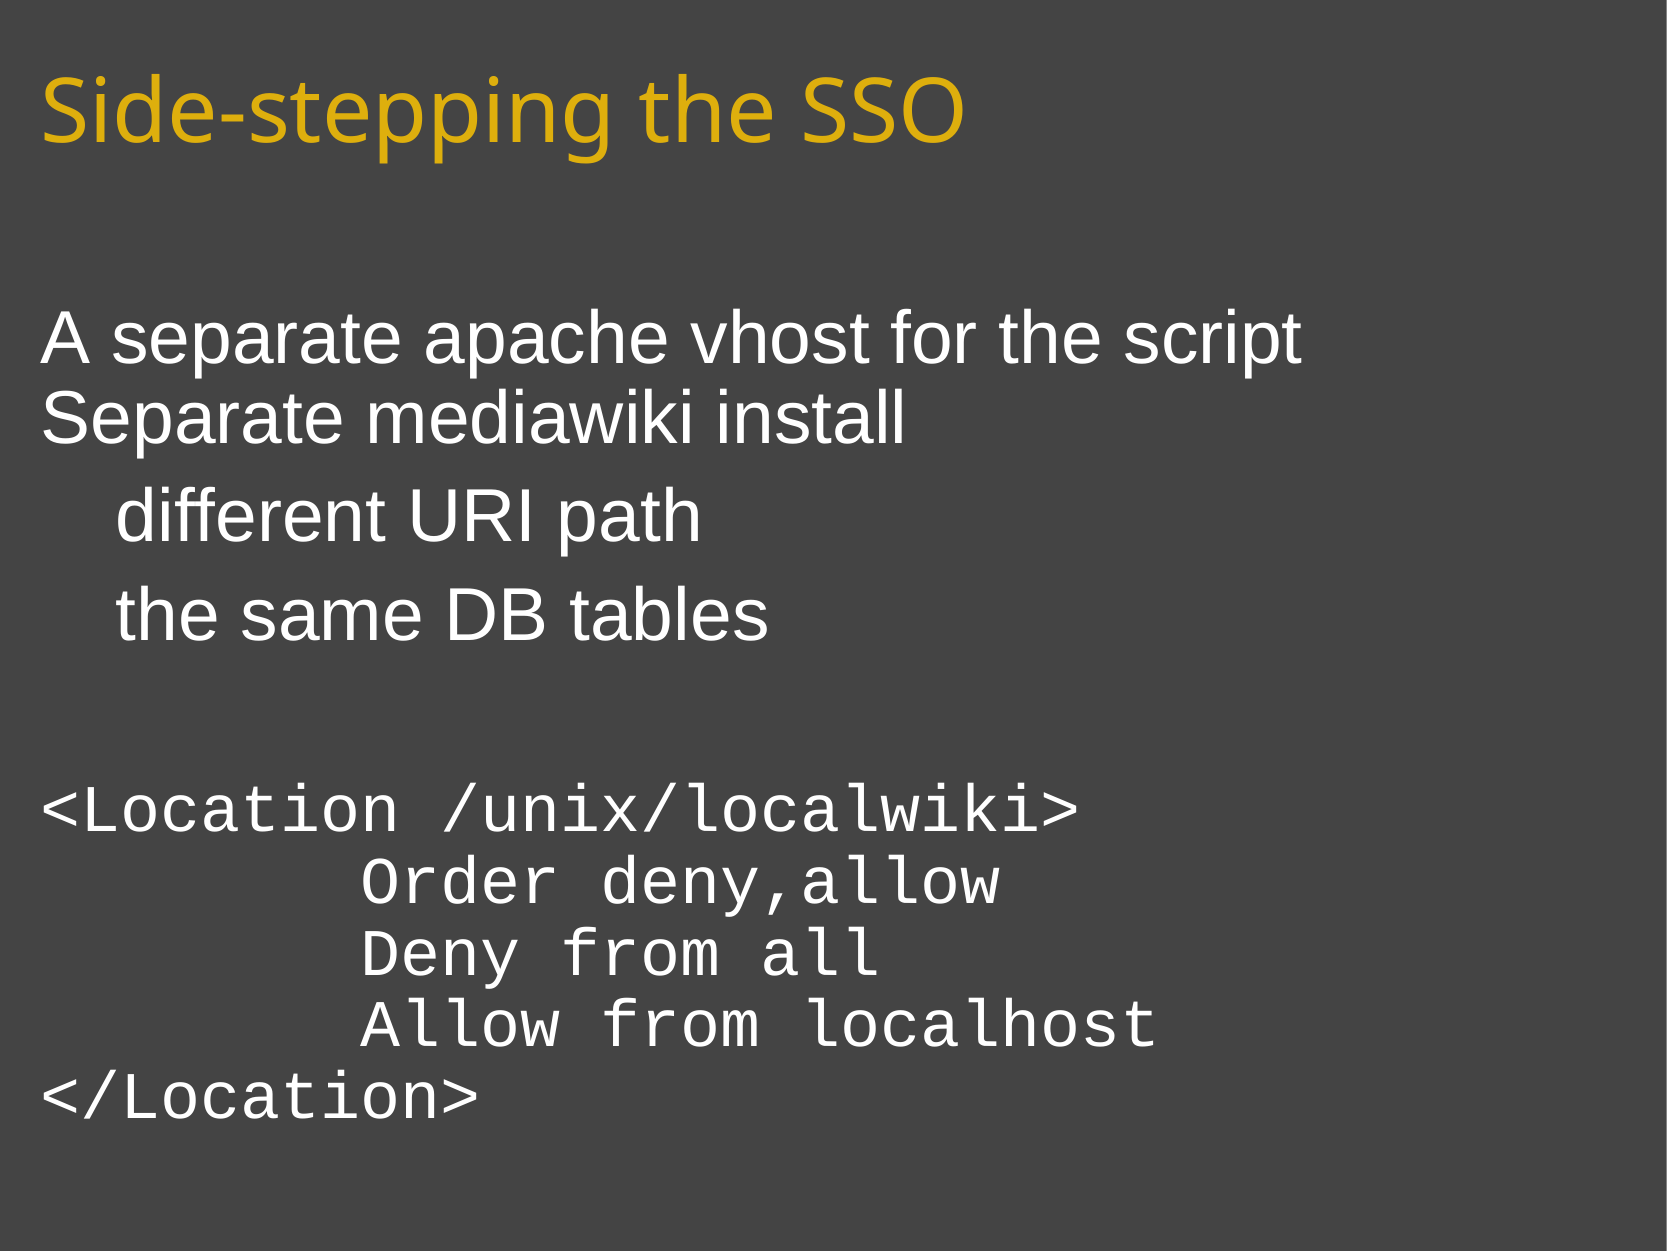

# Side-stepping the SSO
A separate apache vhost for the script
Separate mediawiki install
different URI path
the same DB tables
<Location /unix/localwiki>
        Order deny,allow
        Deny from all
        Allow from localhost
</Location>